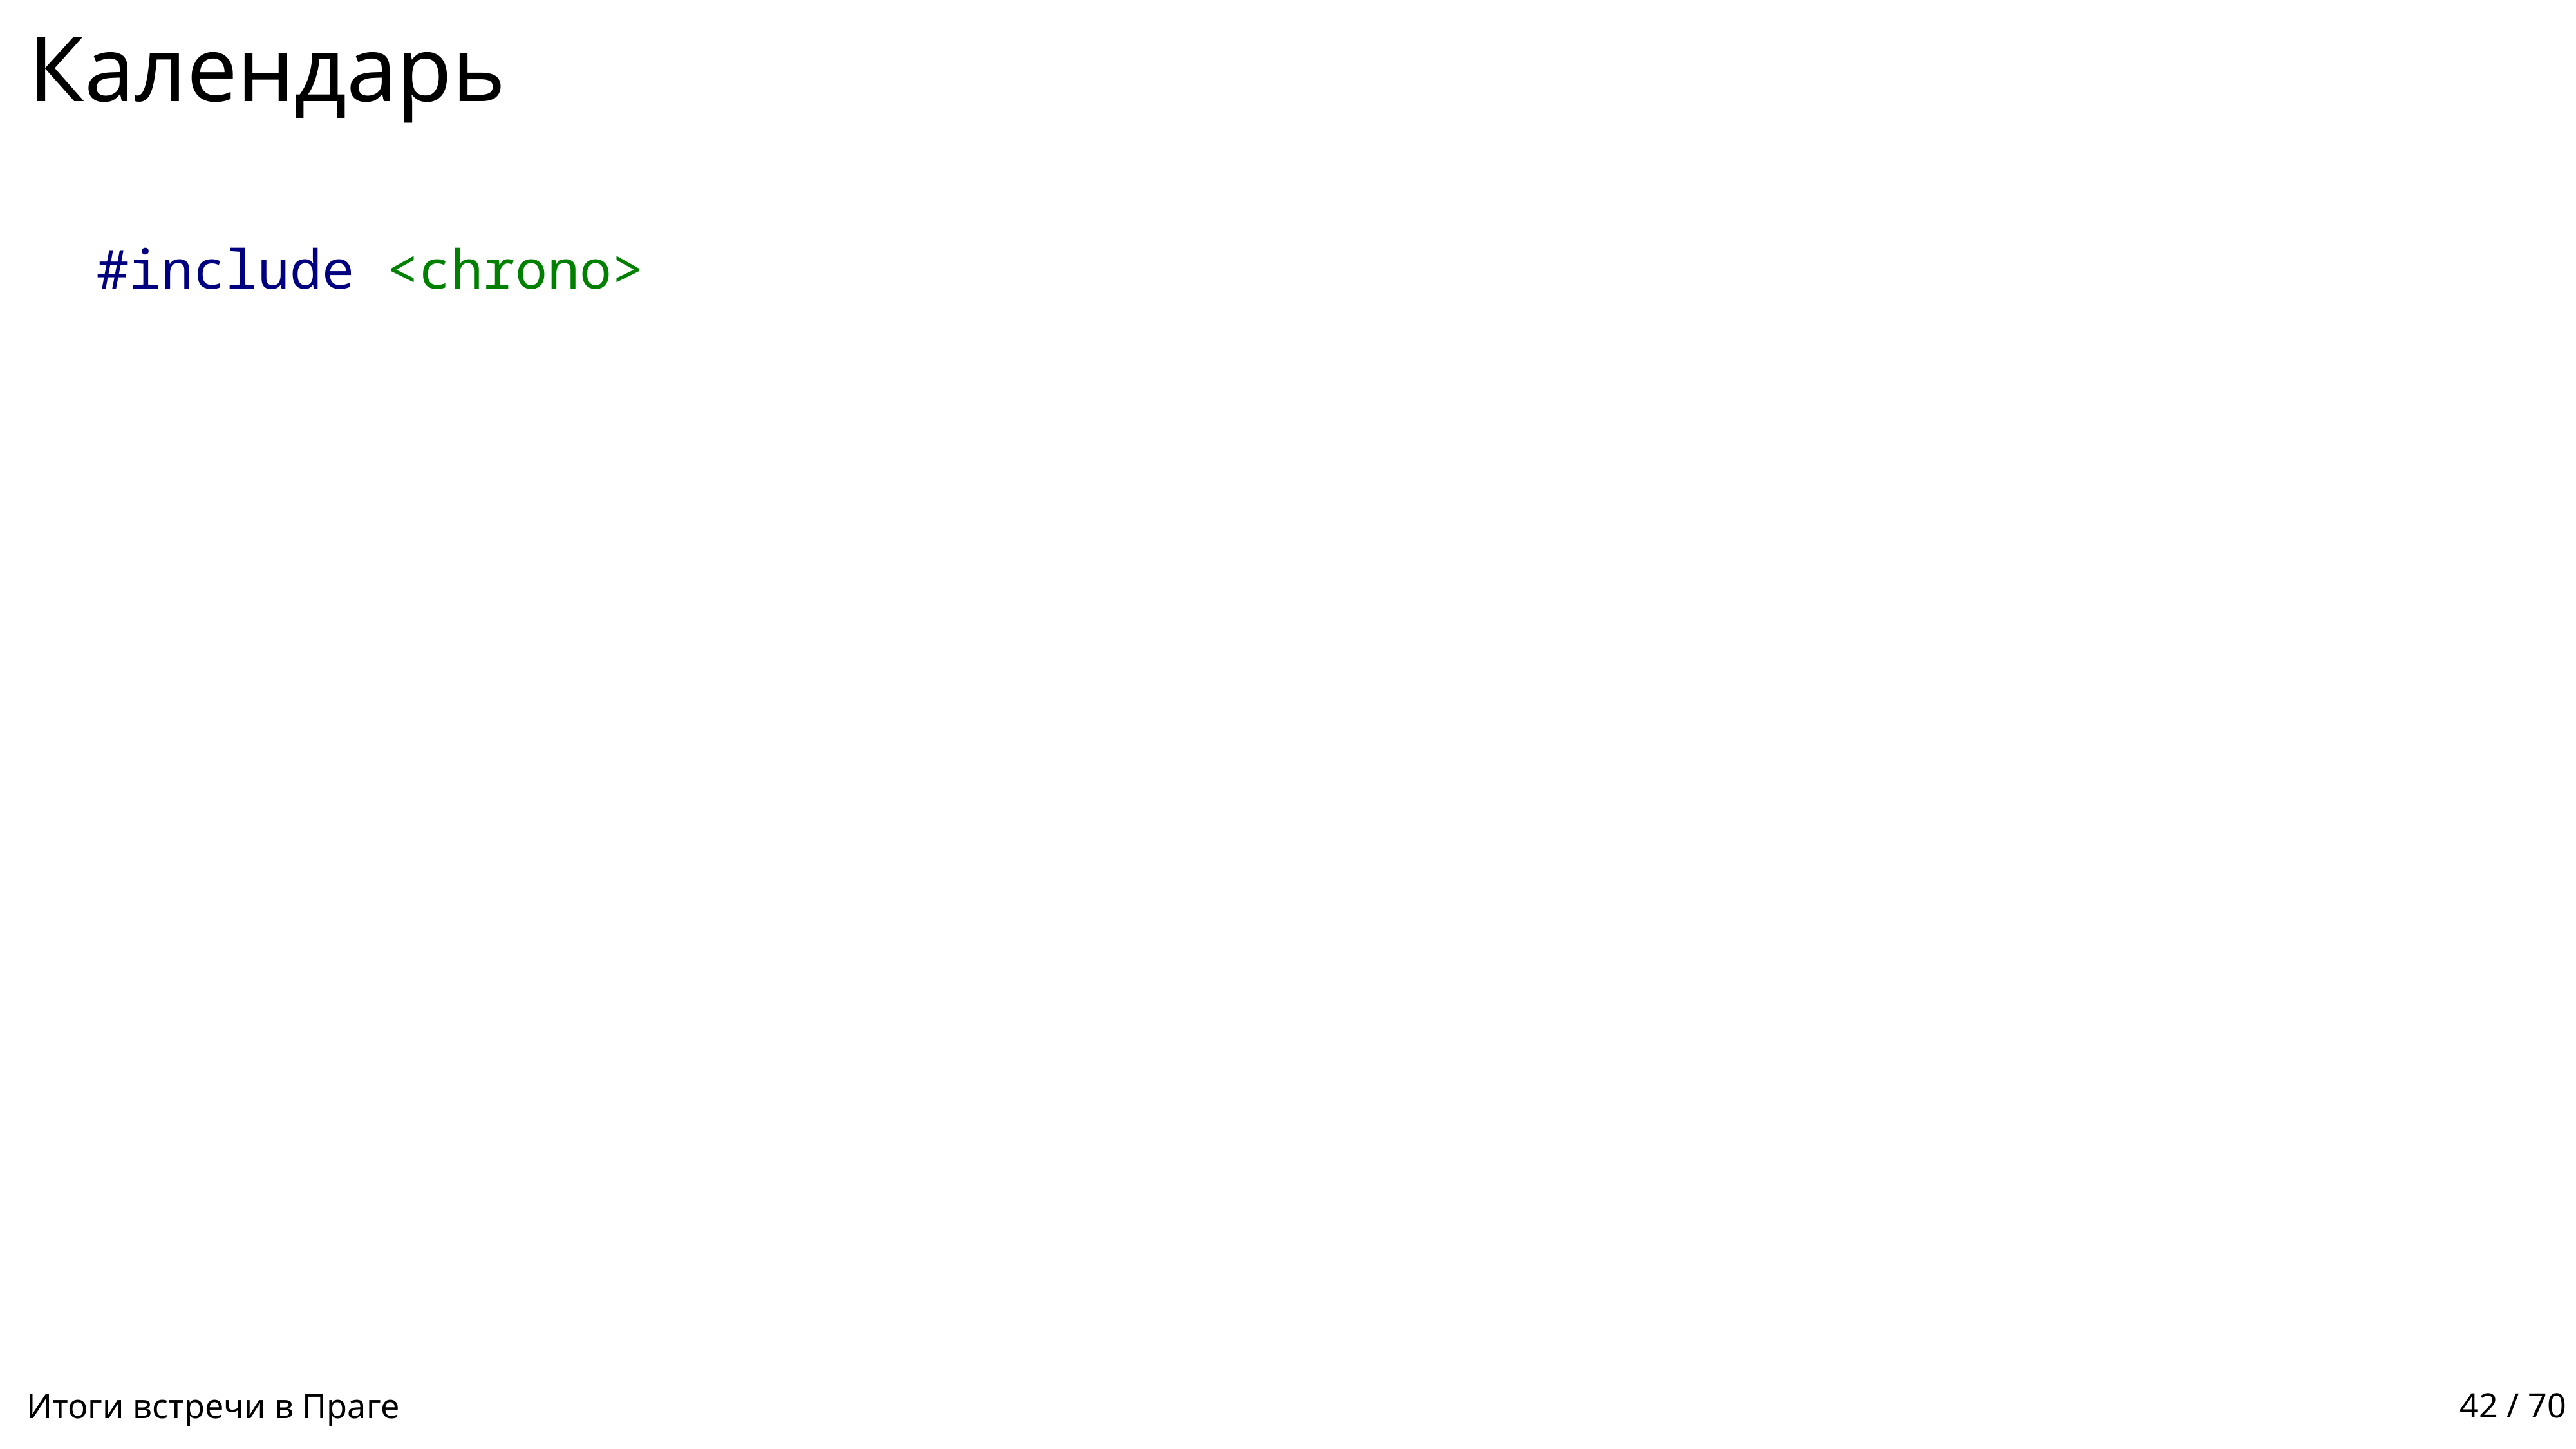

# Календарь
#include <chrono>
Итоги встречи в Праге